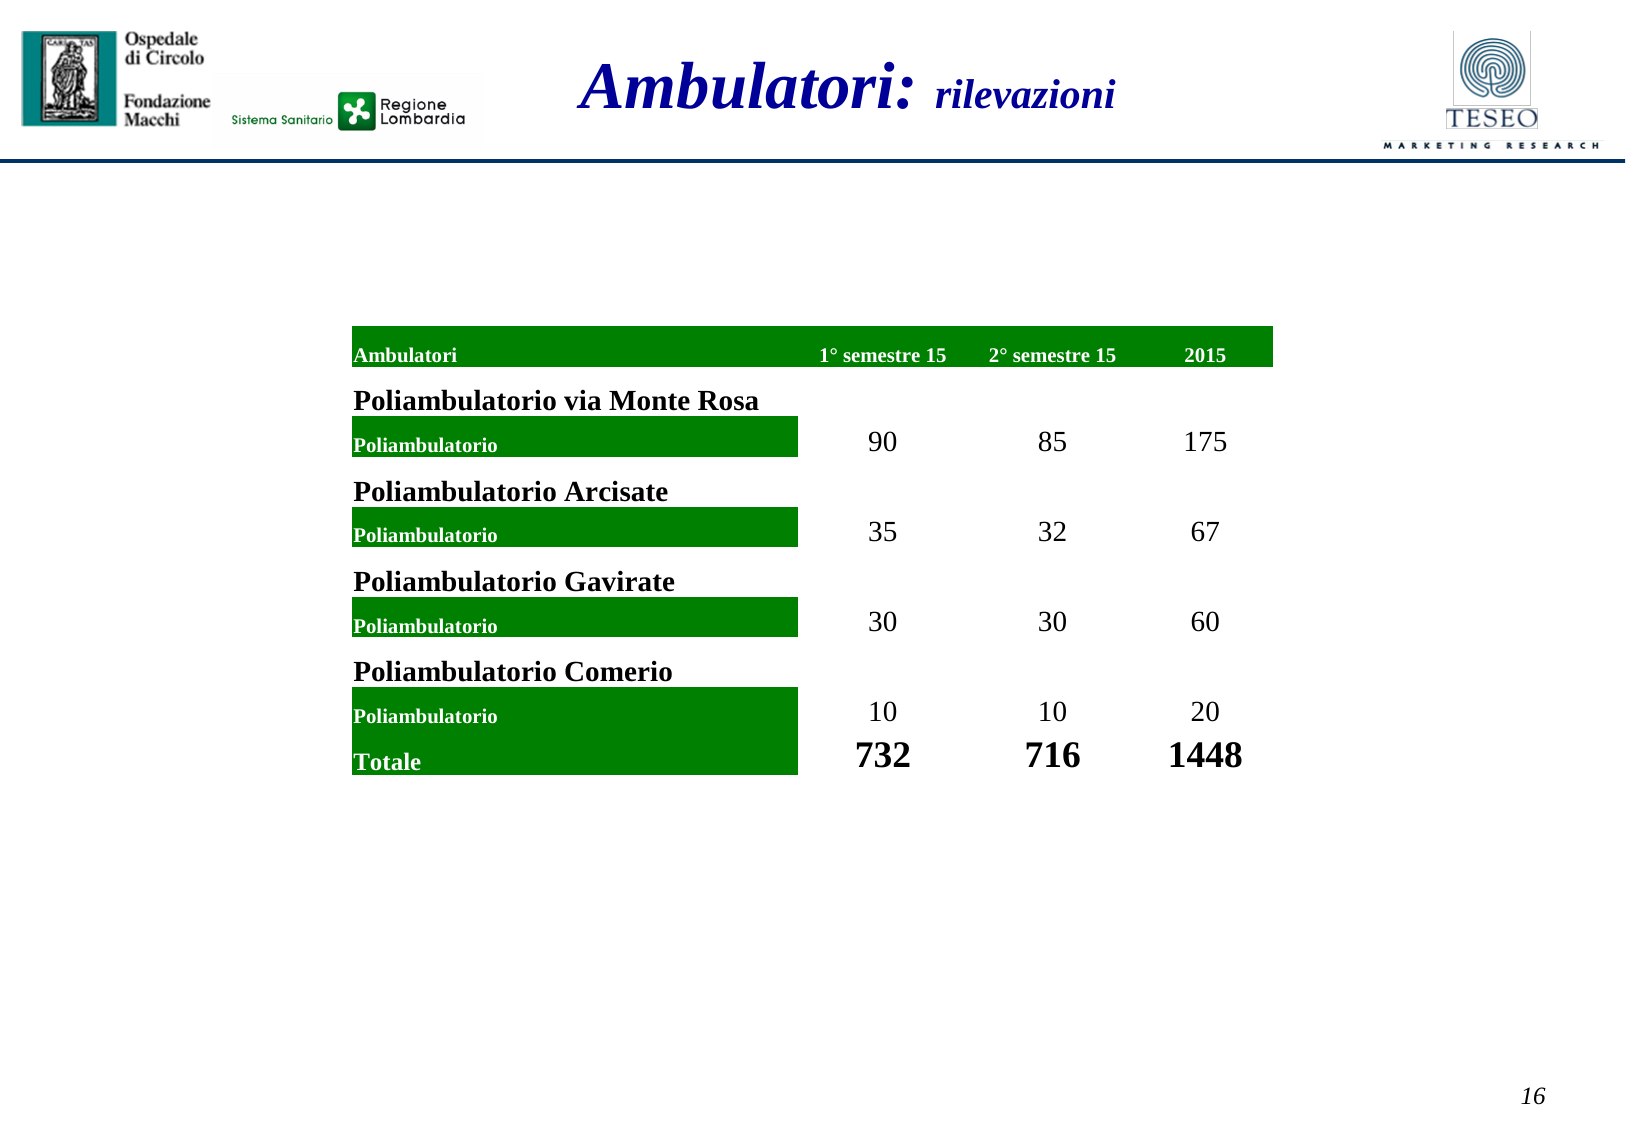

Ambulatori: rilevazioni
| Ambulatori | 1° semestre 15 | 2° semestre 15 | 2015 |
| --- | --- | --- | --- |
| Poliambulatorio via Monte Rosa | | | |
| Poliambulatorio | 90 | 85 | 175 |
| Poliambulatorio Arcisate | | | |
| Poliambulatorio | 35 | 32 | 67 |
| Poliambulatorio Gavirate | | | |
| Poliambulatorio | 30 | 30 | 60 |
| Poliambulatorio Comerio | | | |
| Poliambulatorio | 10 | 10 | 20 |
| Totale | 732 | 716 | 1448 |